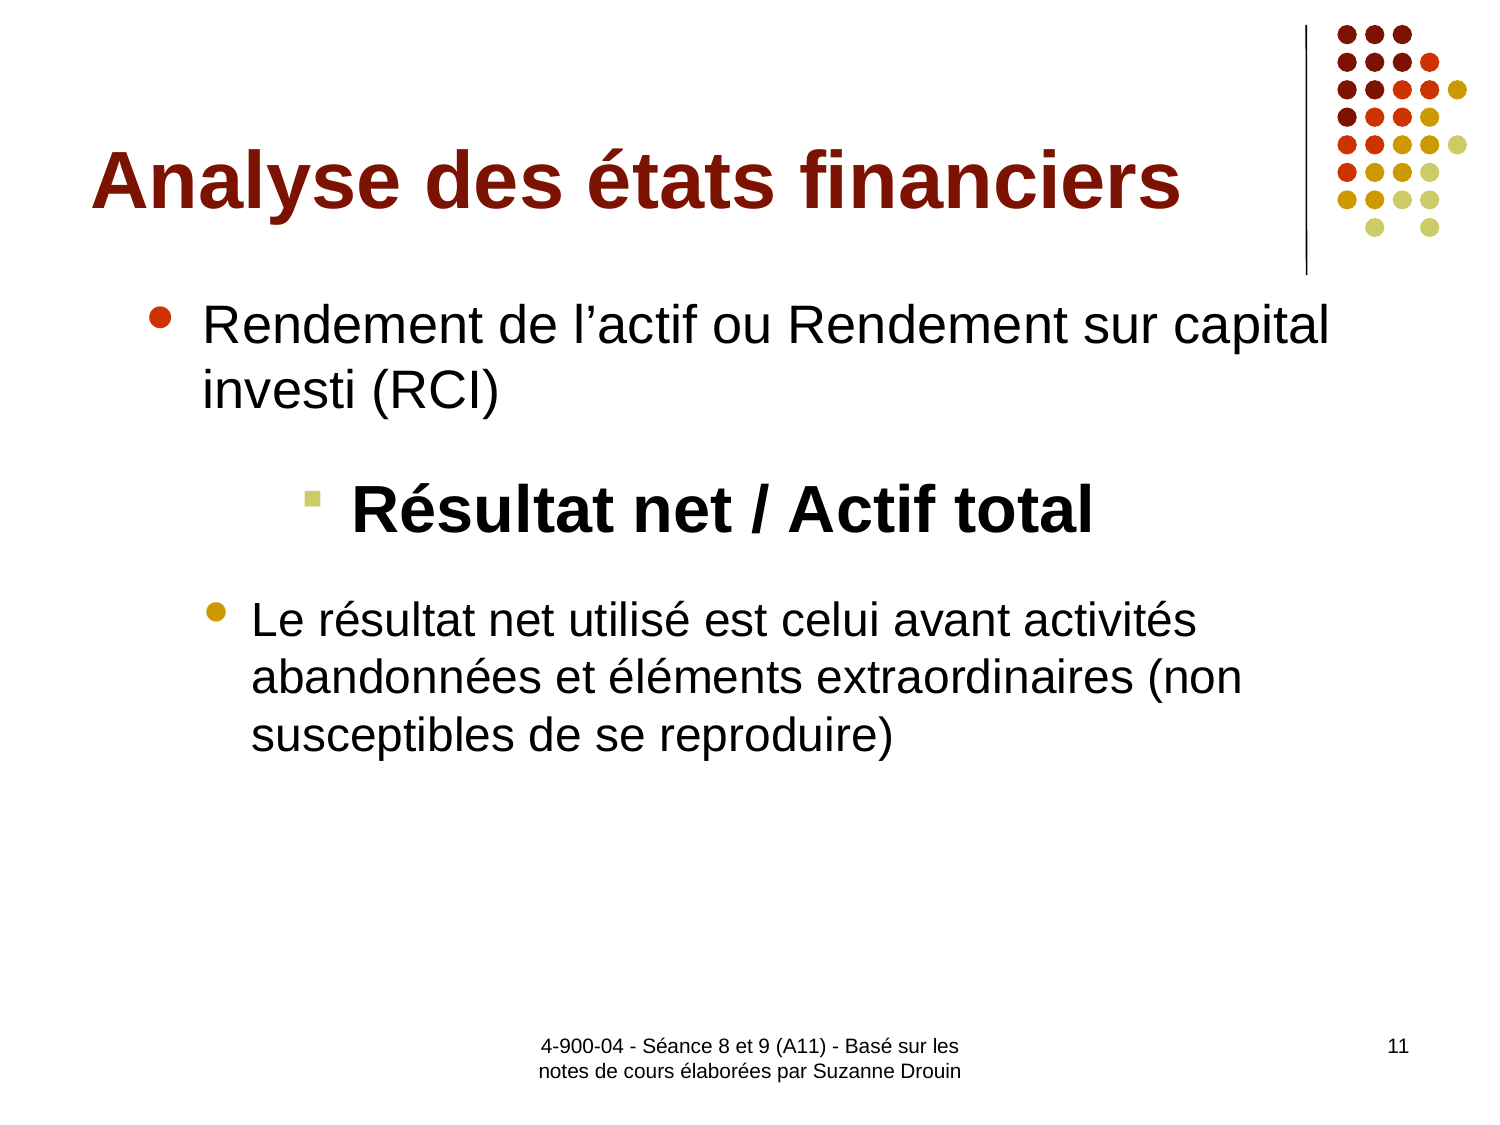

Analyse des états financiers
Rendement de l’actif ou Rendement sur capital investi (RCI)
Résultat net / Actif total
Le résultat net utilisé est celui avant activités abandonnées et éléments extraordinaires (non susceptibles de se reproduire)
4-900-04 - Séance 8 et 9 (A11) - Basé sur les notes de cours élaborées par Suzanne Drouin